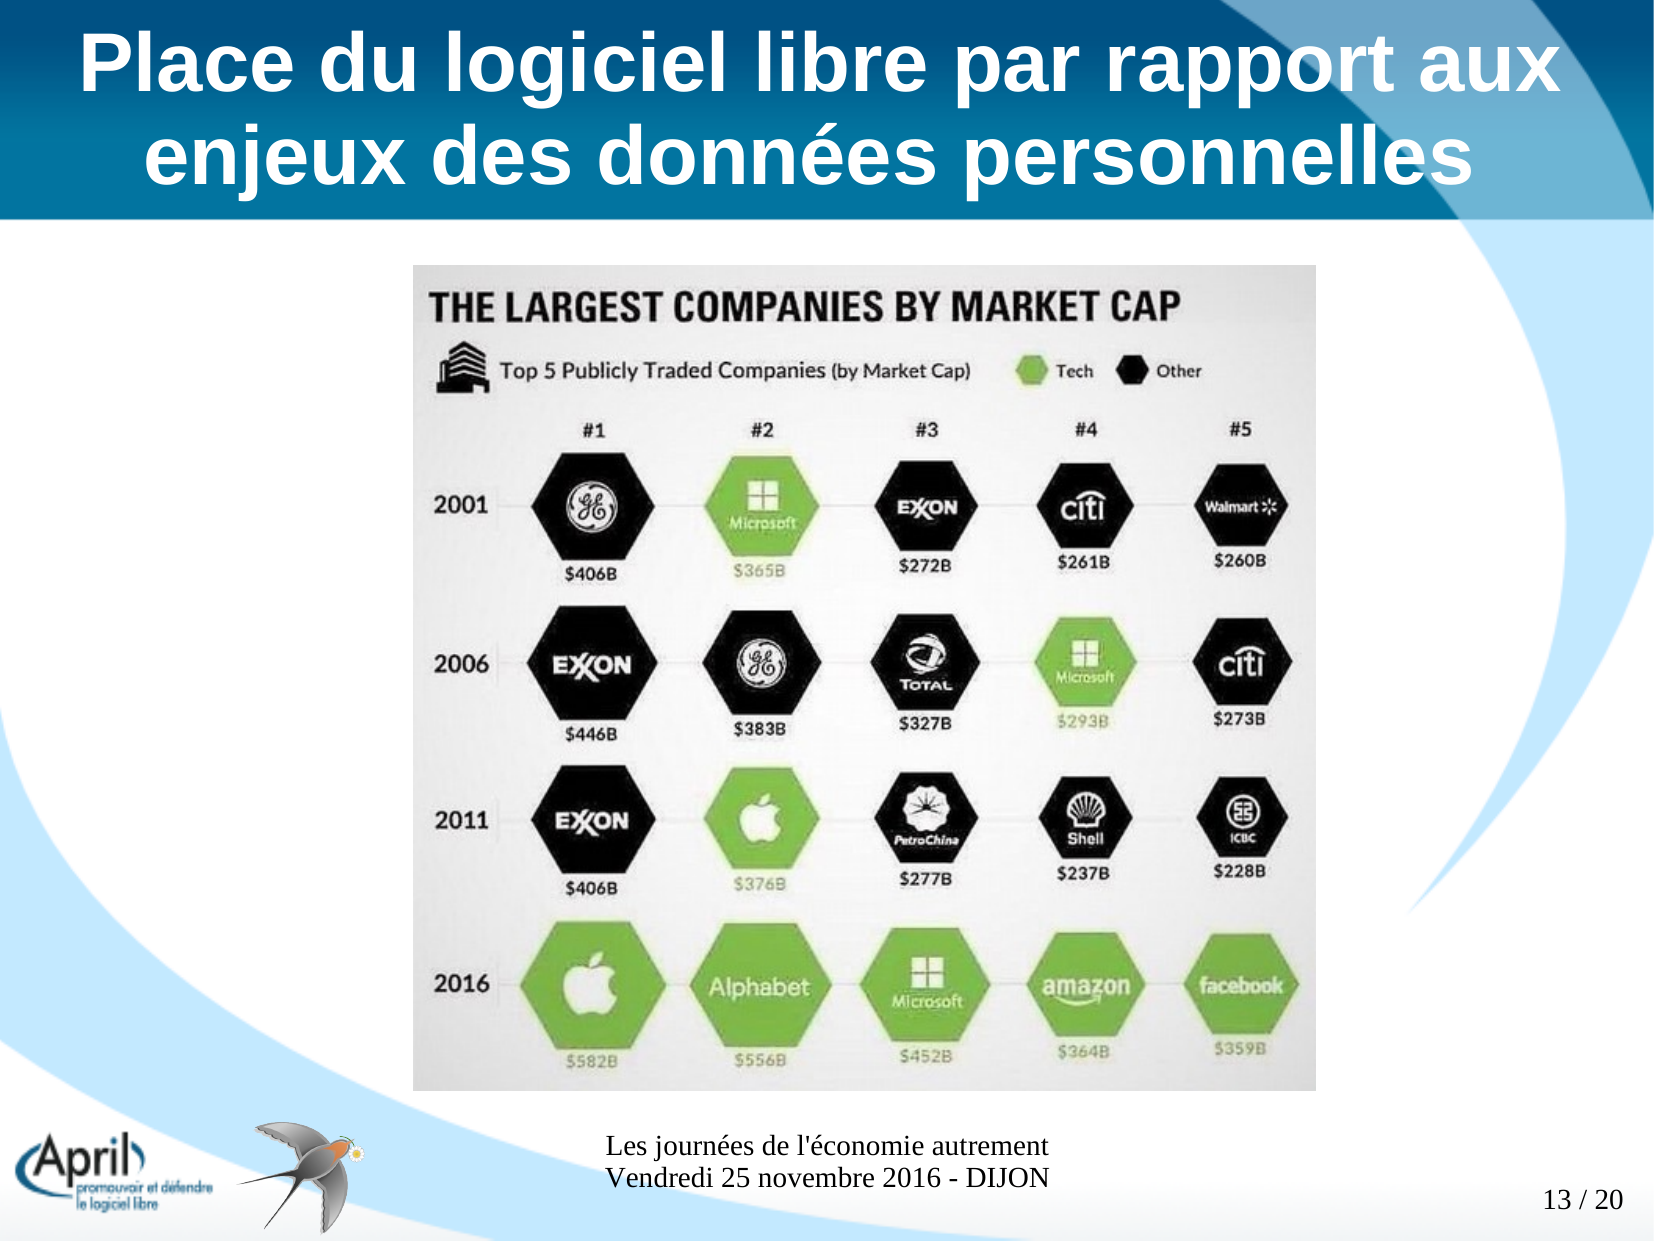

# Place du logiciel libre par rapport aux enjeux des données personnelles
17 novembre 2014 - CNAJEP
13